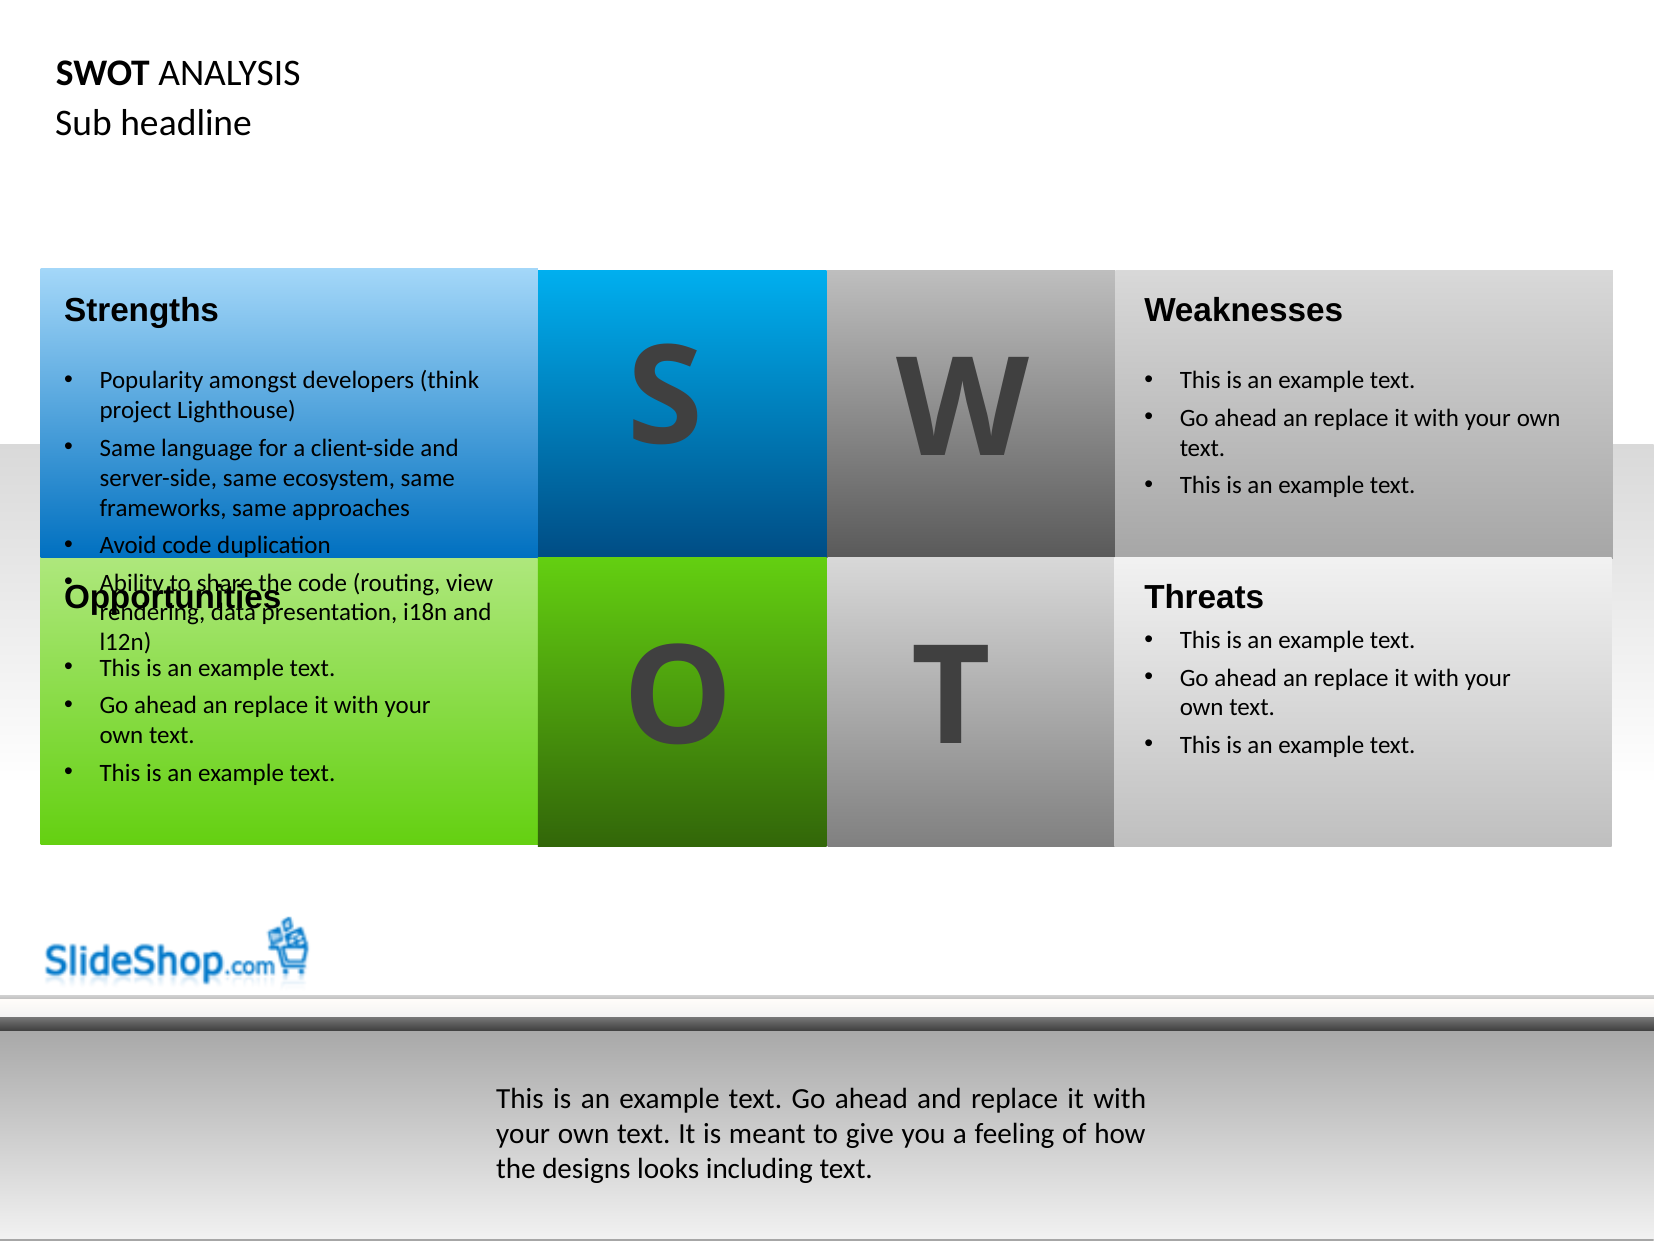

SWOT ANALYSIS
Sub headline
Strengths
Popularity amongst developers (think project Lighthouse)
Same language for a client-side and server-side, same ecosystem, same frameworks, same approaches
Avoid code duplication
Ability to share the code (routing, view rendering, data presentation, i18n and l12n)
Weaknesses
This is an example text.
Go ahead an replace it with your own text.
This is an example text.
S
W
Opportunities
This is an example text.
Go ahead an replace it with your own text.
This is an example text.
Threats
This is an example text.
Go ahead an replace it with your own text.
This is an example text.
T
O
This is an example text. Go ahead and replace it with your own text. It is meant to give you a feeling of how the designs looks including text.